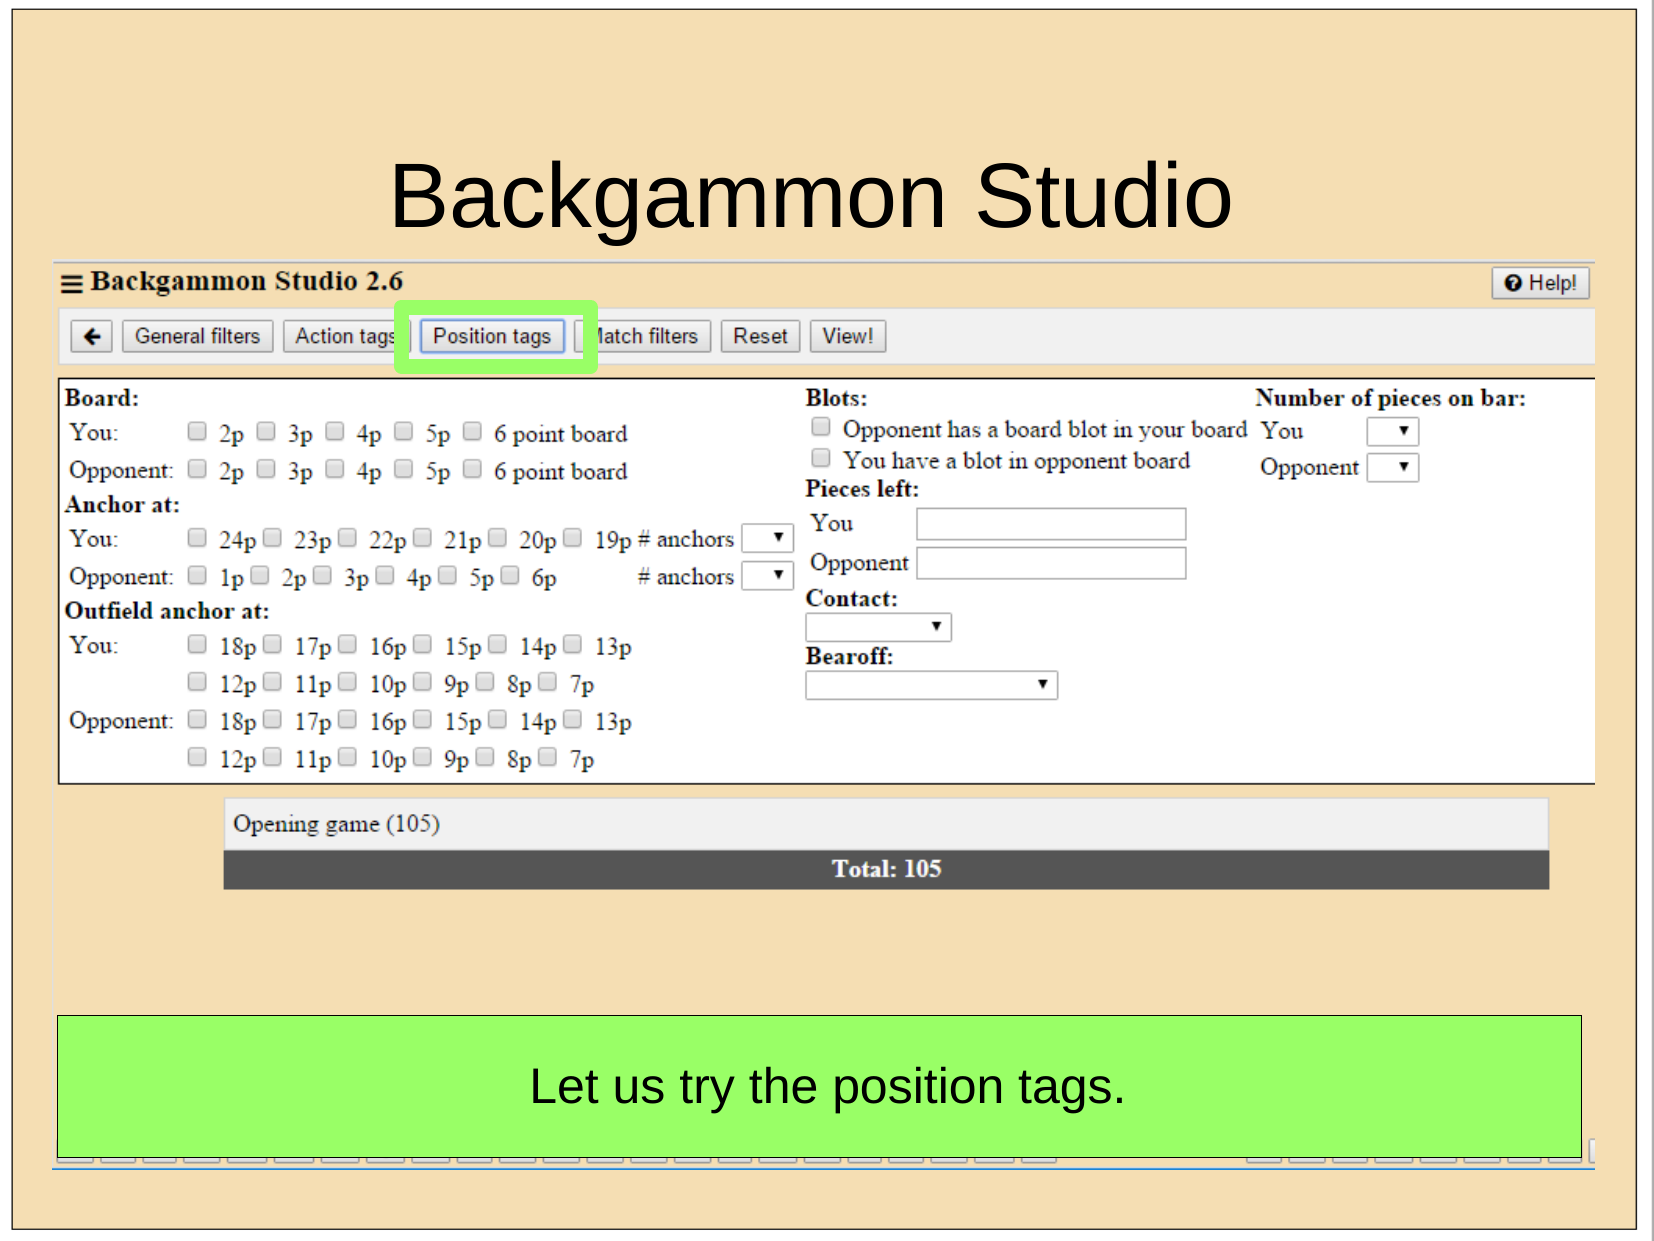

# Backgammon Studio
Let us try the position tags.